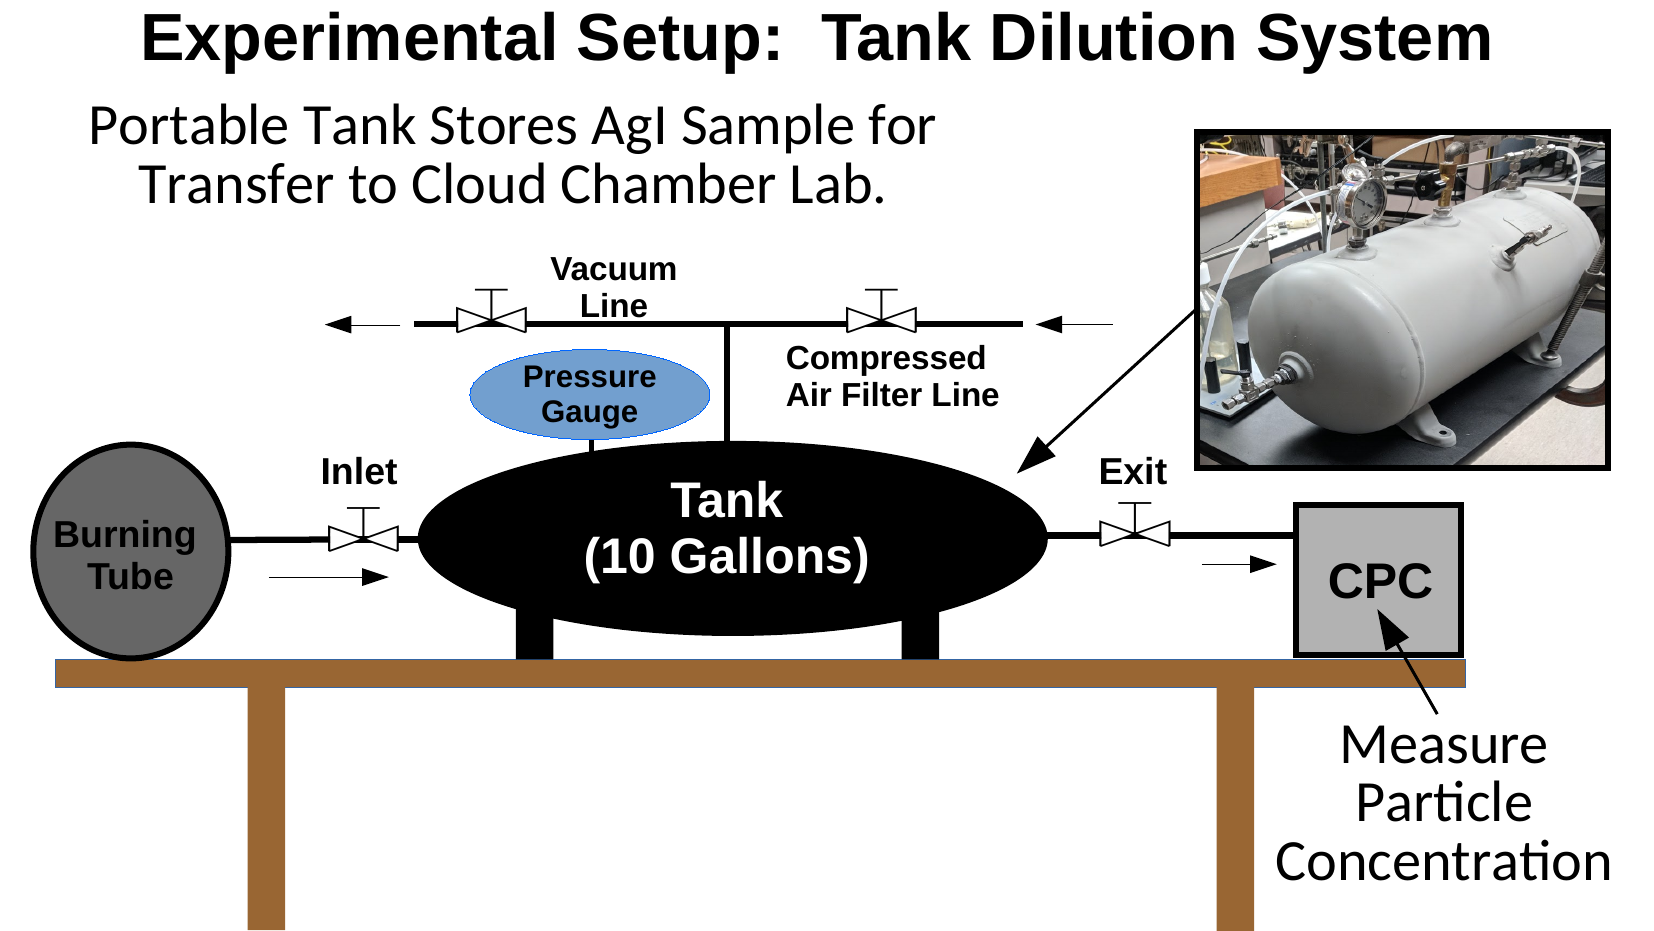

Experimental Setup: Tank Dilution System
Portable Tank Stores AgI Sample for Transfer to Cloud Chamber Lab.
Vacuum
Line
Compressed Air Filter Line
Pressure
Gauge
Inlet
Exit
Tank
(10 Gallons)
Burning
Tube
 CPC
Measure
Particle
Concentration